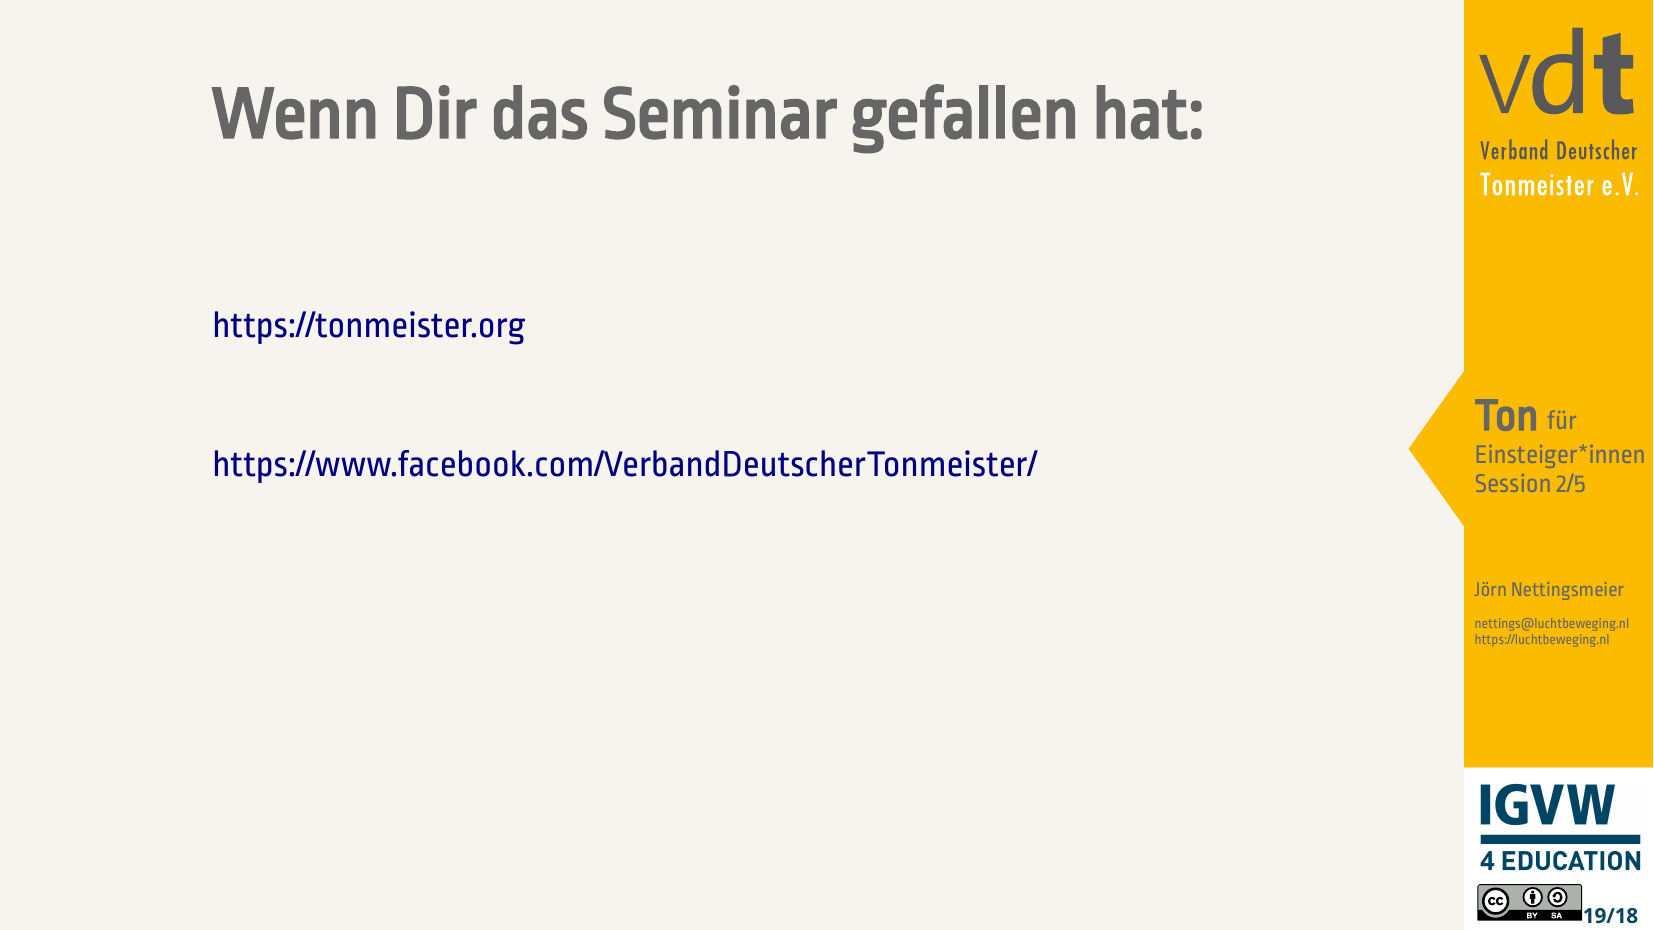

# Wenn Dir das Seminar gefallen hat:
https://tonmeister.org
https://www.facebook.com/VerbandDeutscherTonmeister/